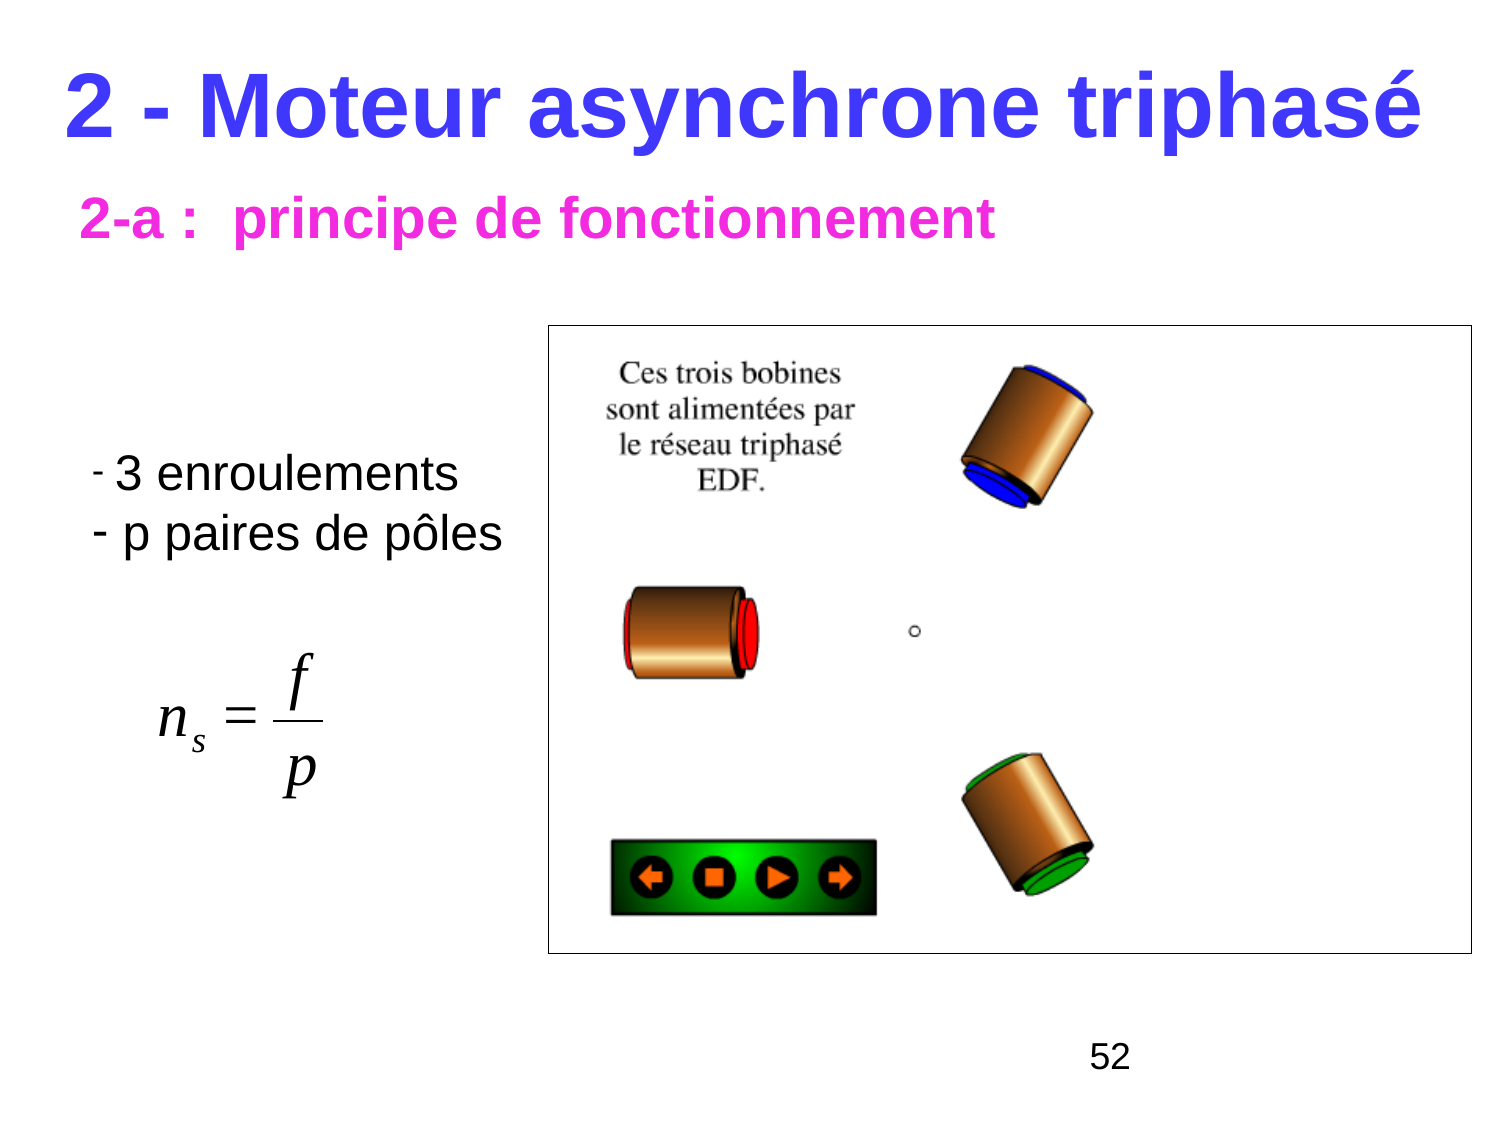

2 - Moteur asynchrone triphasé
2-a : principe de fonctionnement
 3 enroulements
 p paires de pôles
52